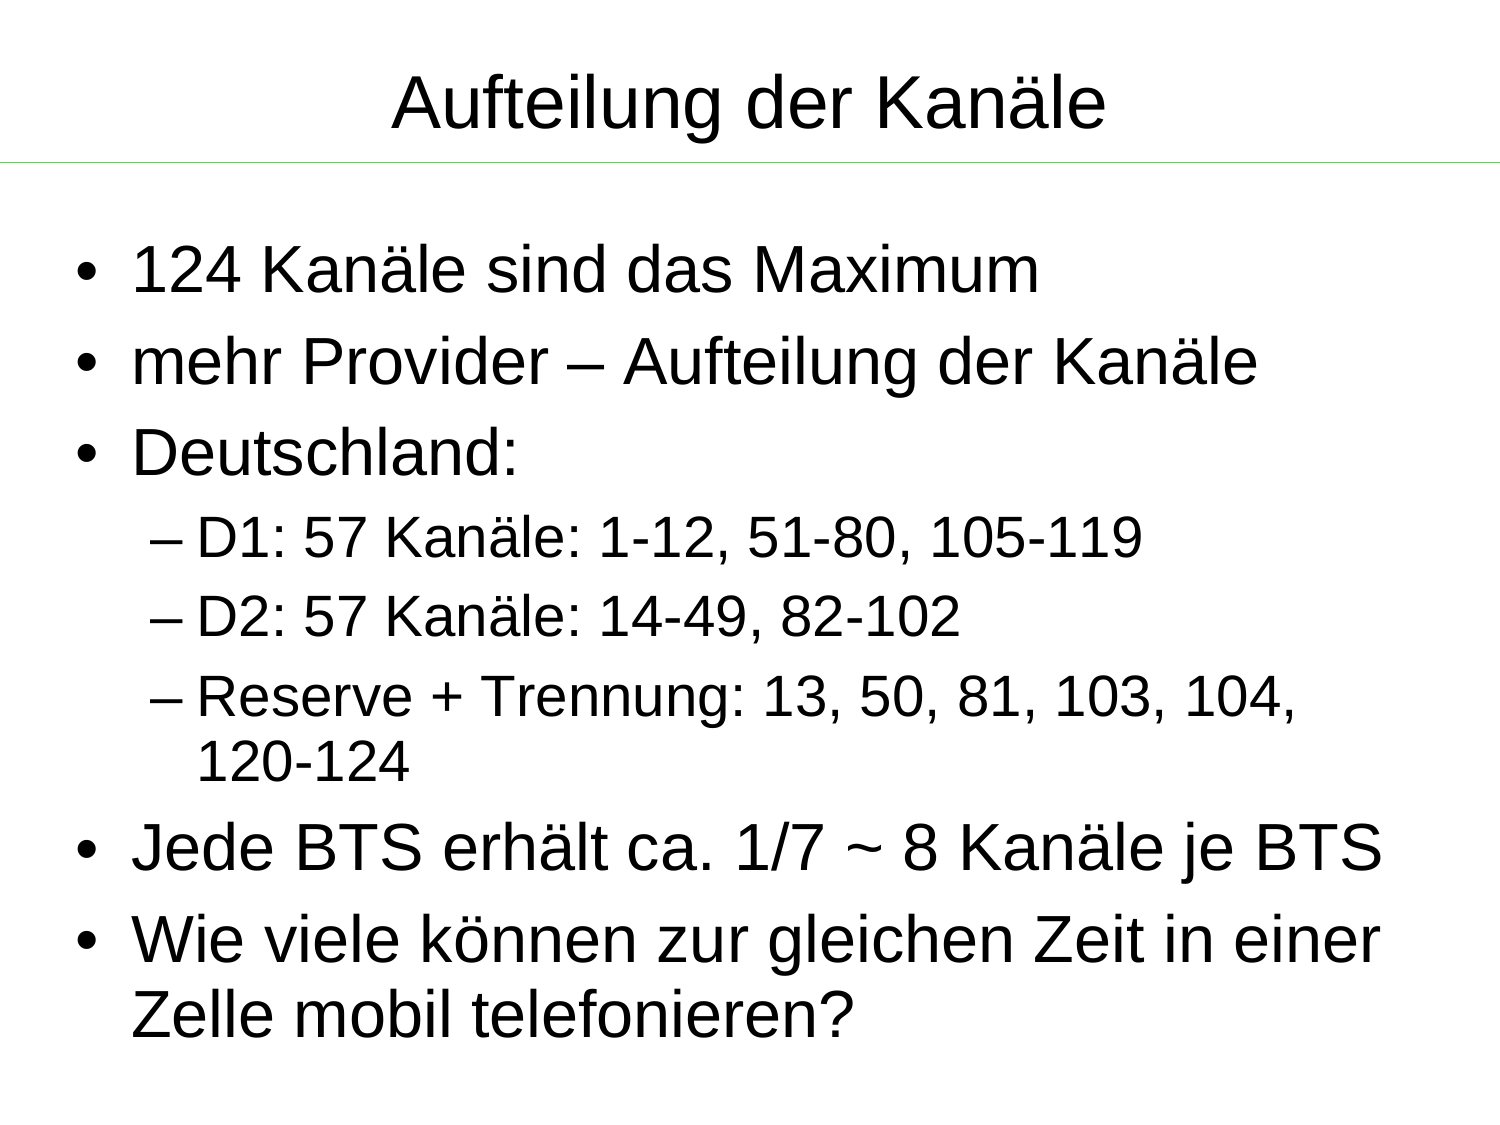

# Aufteilung der Kanäle
124 Kanäle sind das Maximum
mehr Provider – Aufteilung der Kanäle
Deutschland:
D1: 57 Kanäle: 1-12, 51-80, 105-119
D2: 57 Kanäle: 14-49, 82-102
Reserve + Trennung: 13, 50, 81, 103, 104, 120-124
Jede BTS erhält ca. 1/7 ~ 8 Kanäle je BTS
Wie viele können zur gleichen Zeit in einer Zelle mobil telefonieren?